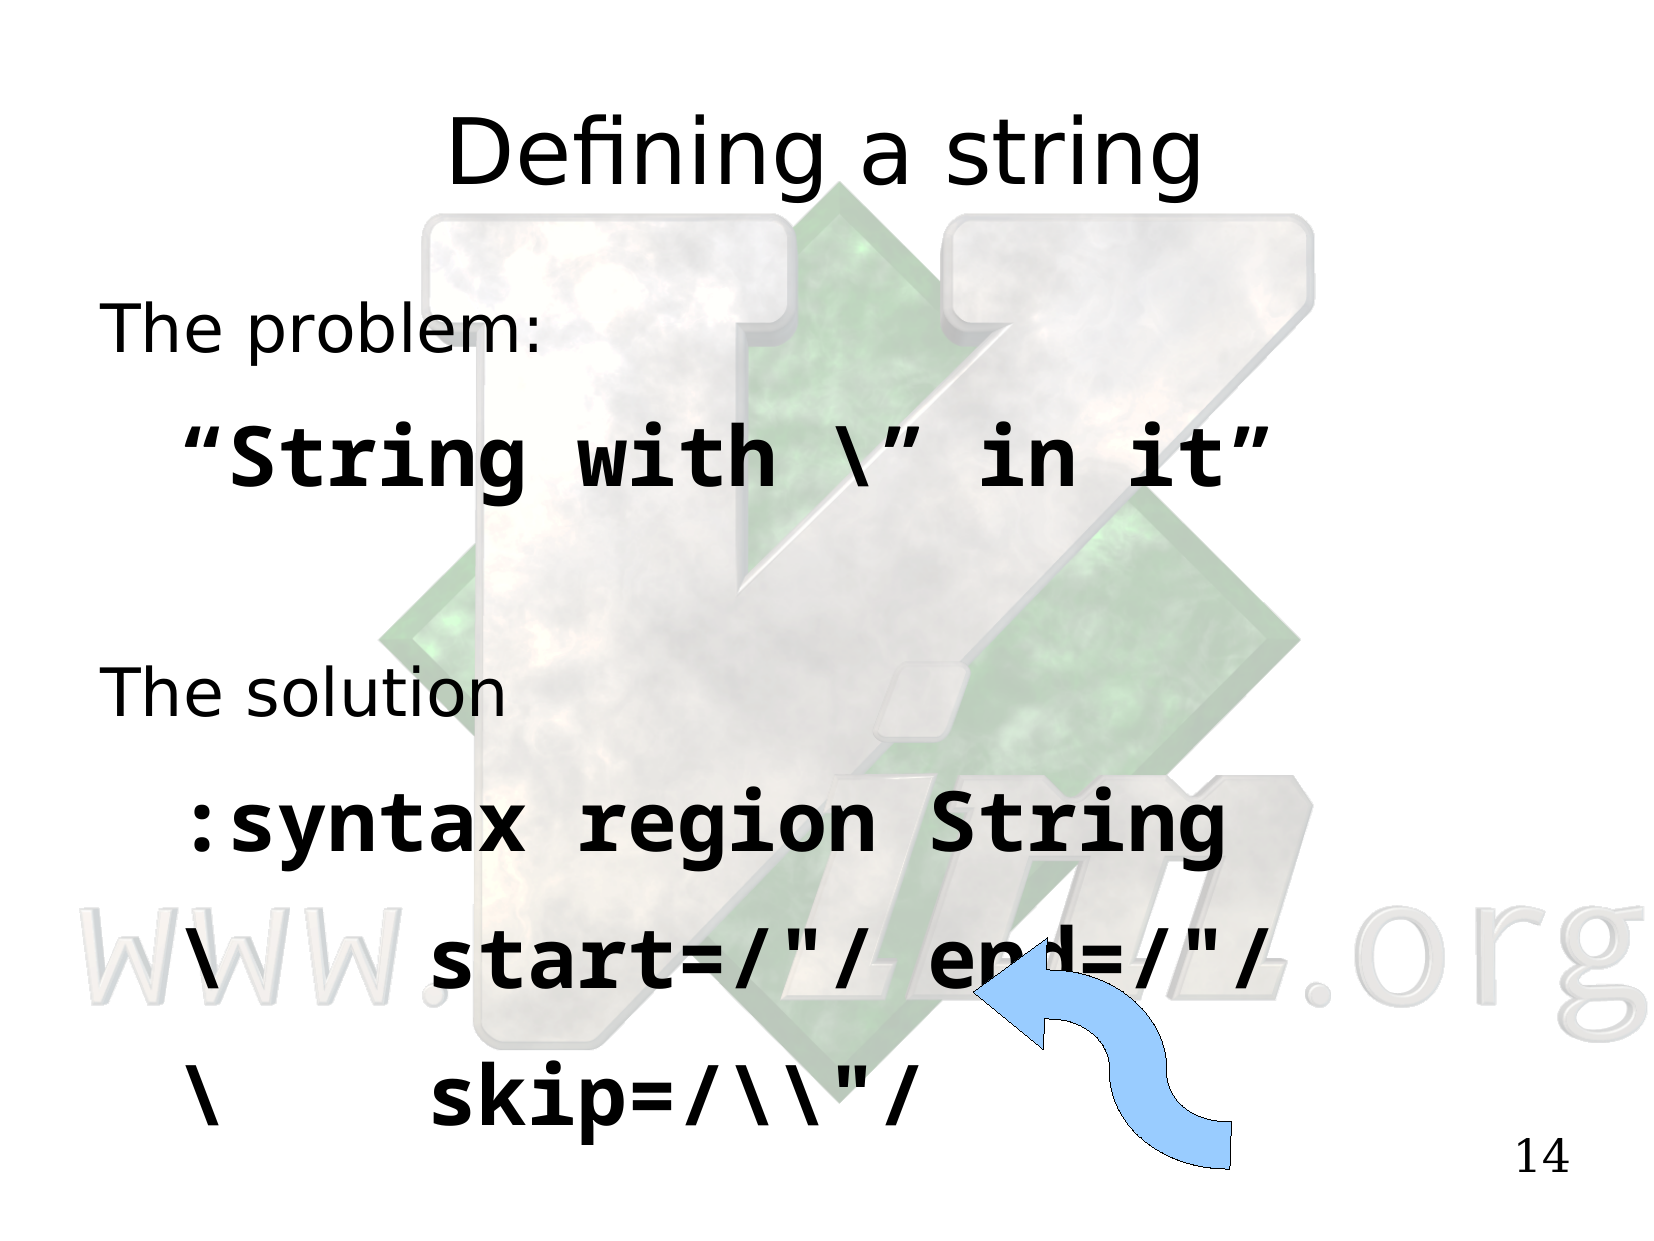

# Defining a string
The problem:
“String with \” in it”
The solution
:syntax region String
\ start=/"/ end=/"/
\ skip=/\\"/
14